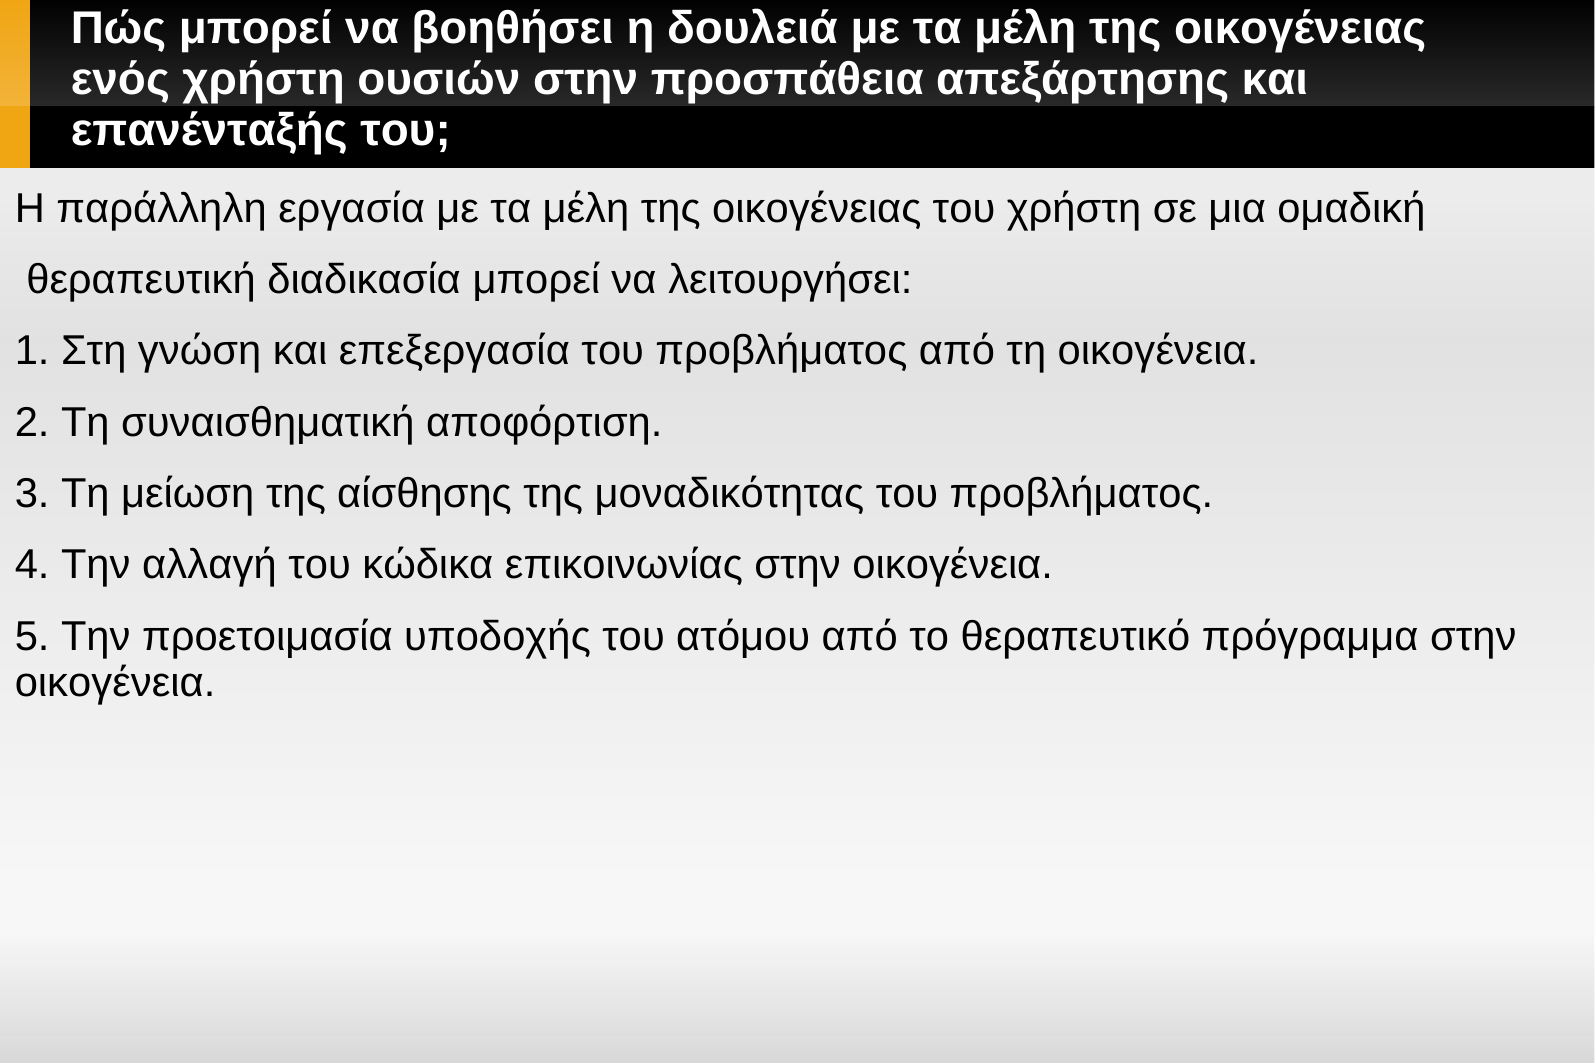

# Πώς μπορεί να βοηθήσει η δουλειά με τα μέλη της οικογένειας ενός χρήστη ουσιών στην προσπάθεια απεξάρτησης και επανένταξής του;
Η παράλληλη εργασία με τα μέλη της οικογένειας του χρήστη σε μια ομαδική
 θεραπευτική διαδικασία μπορεί να λειτουργήσει:
1. Στη γνώση και επεξεργασία του προβλήματος από τη οικογένεια.
2. Τη συναισθηματική αποφόρτιση.
3. Τη μείωση της αίσθησης της μοναδικότητας του προβλήματος.
4. Την αλλαγή του κώδικα επικοινωνίας στην οικογένεια.
5. Την προετοιμασία υποδοχής του ατόμου από το θεραπευτικό πρόγραμμα στην οικογένεια.